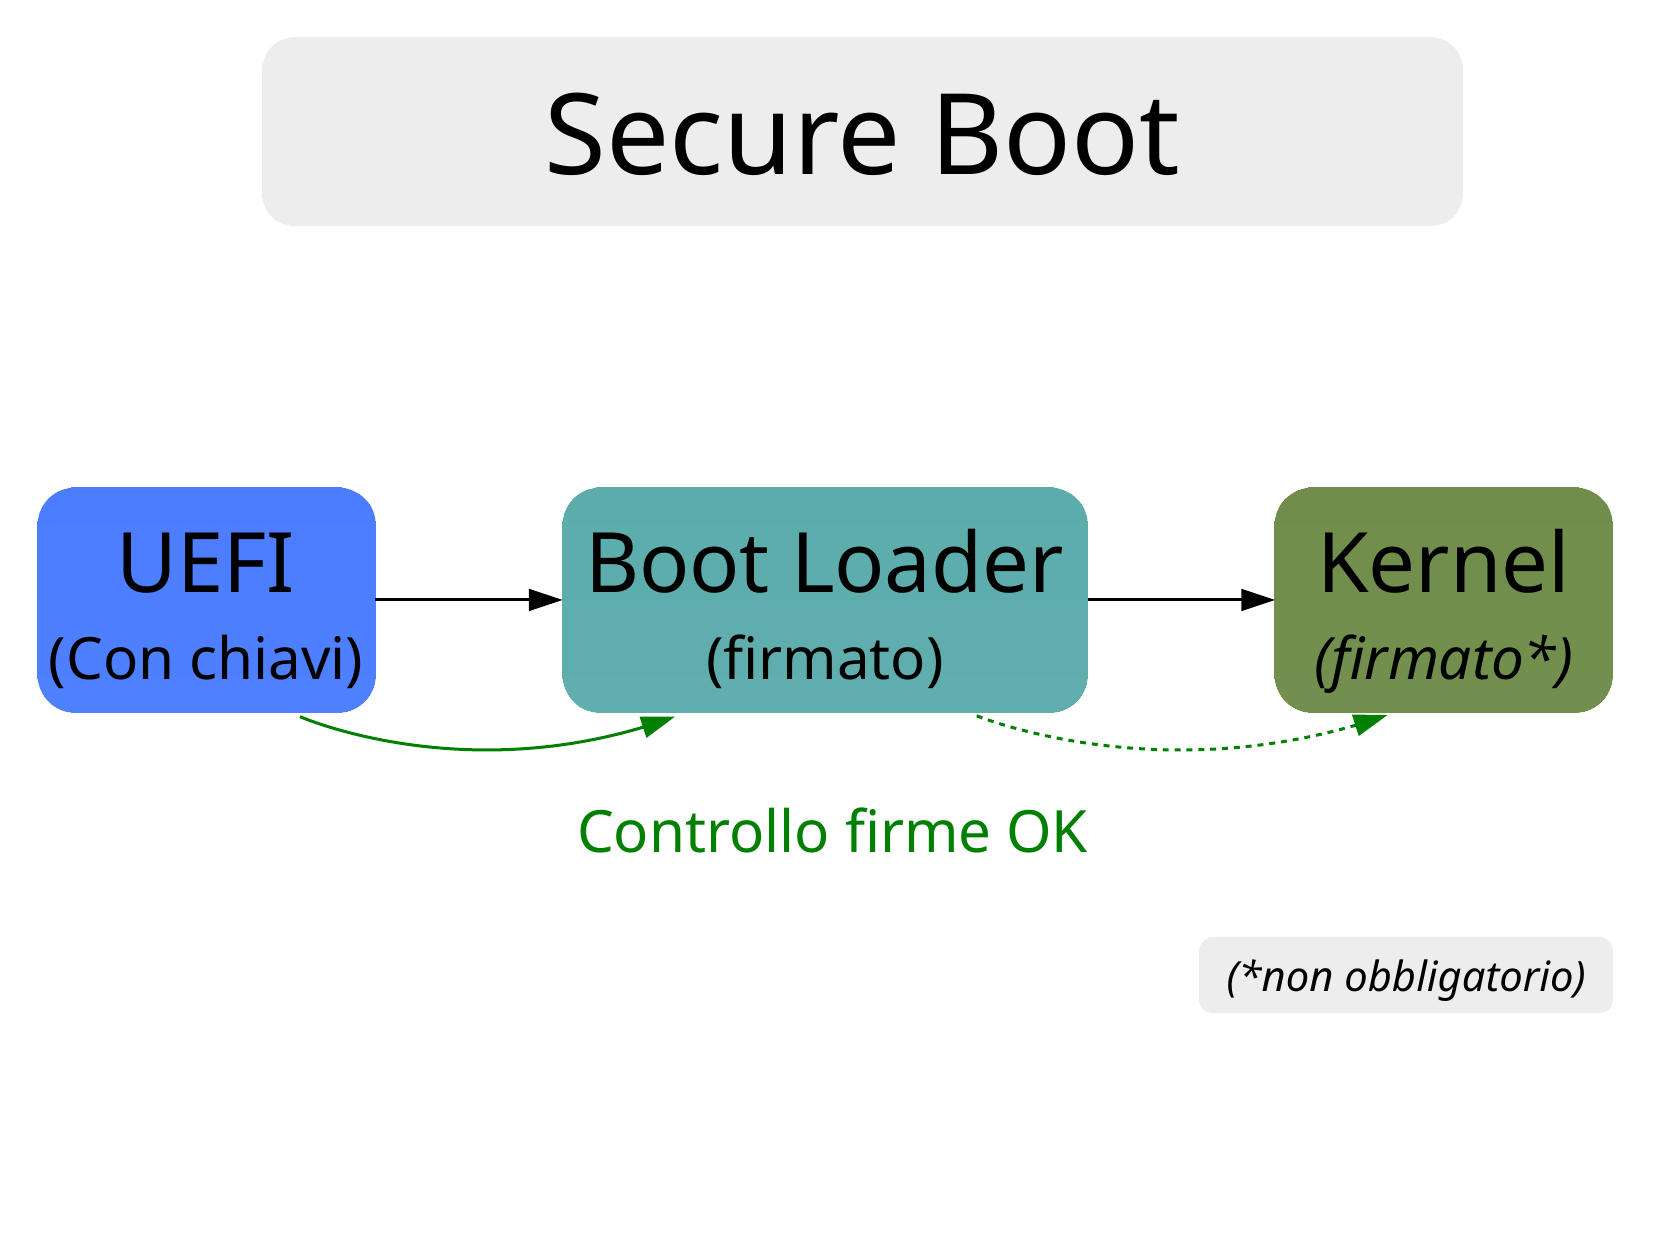

Secure Boot
UEFI
(Con chiavi)
Boot Loader
(firmato)
Kernel
(firmato*)
Controllo firme OK
(*non obbligatorio)